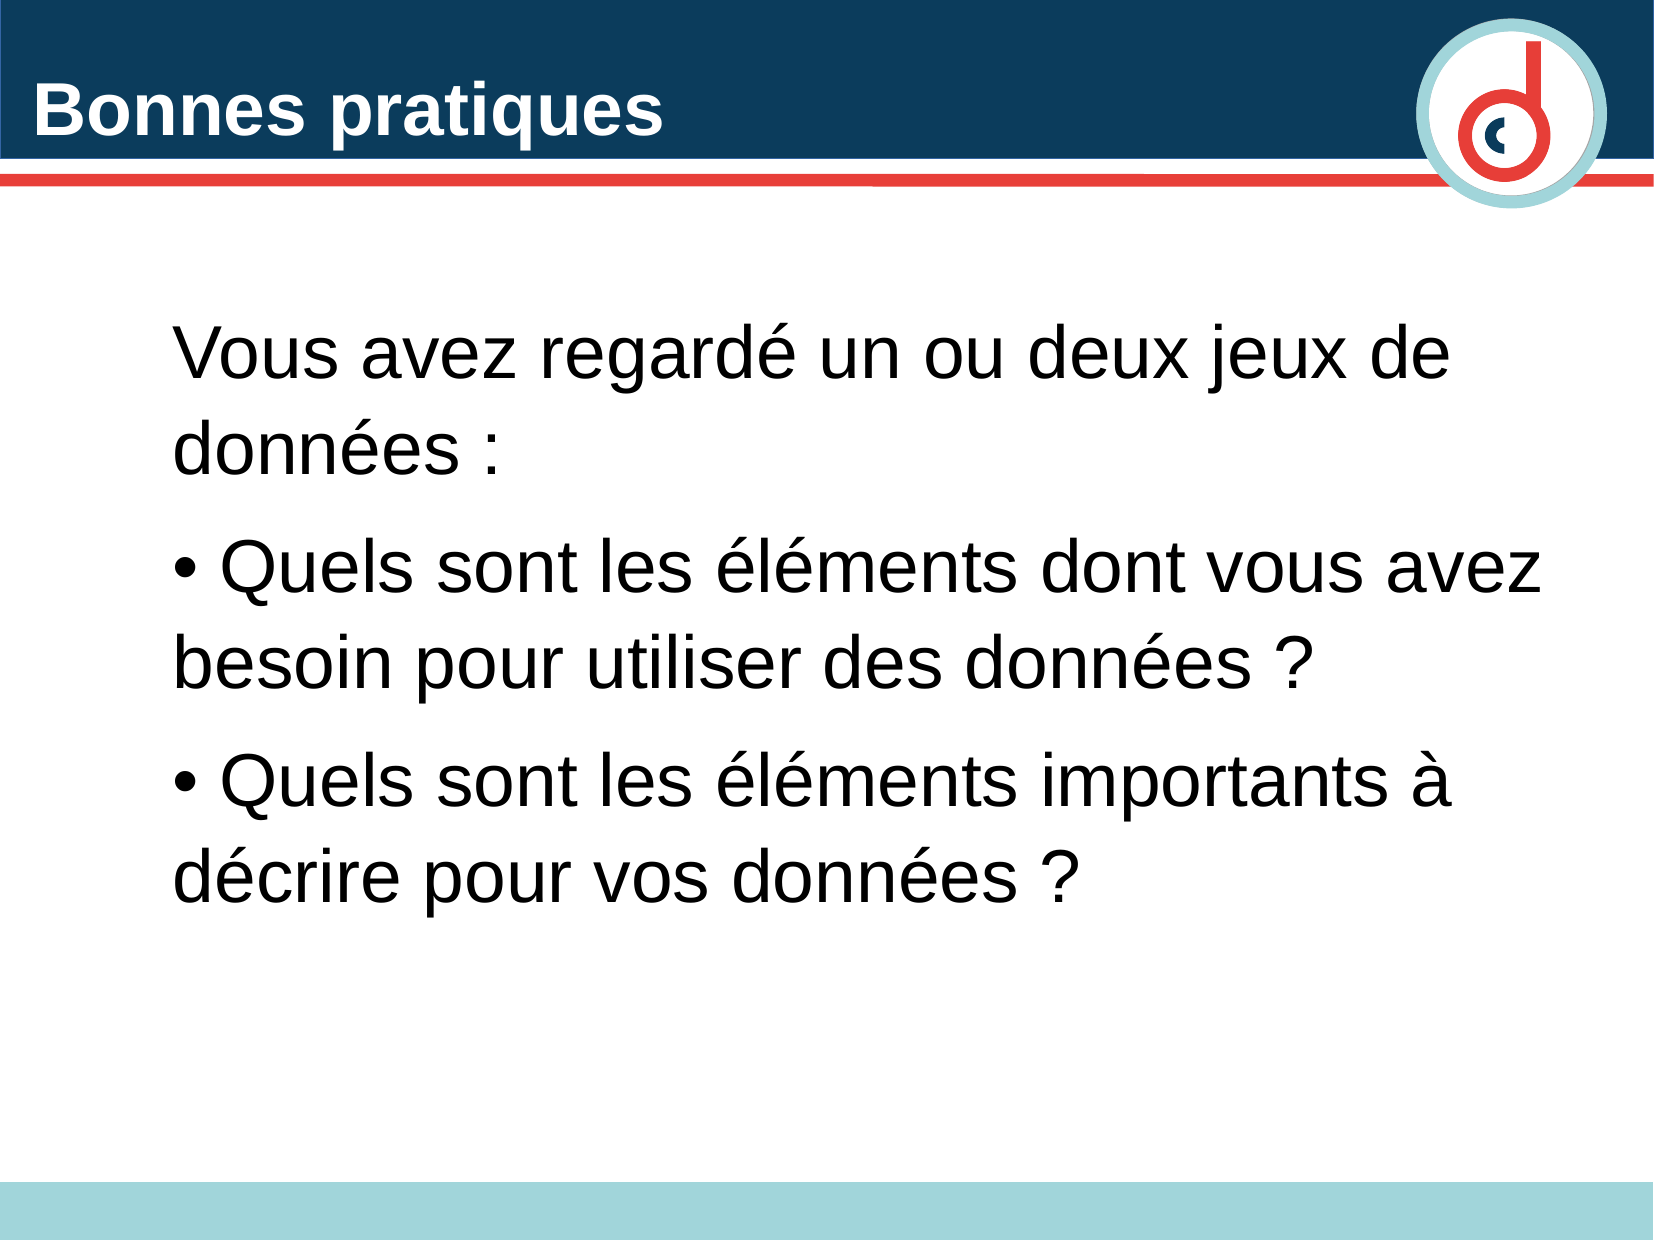

# Bonnes pratiques
Vous avez regardé un ou deux jeux de données :
 Quels sont les éléments dont vous avez besoin pour utiliser des données ?
 Quels sont les éléments importants à décrire pour vos données ?